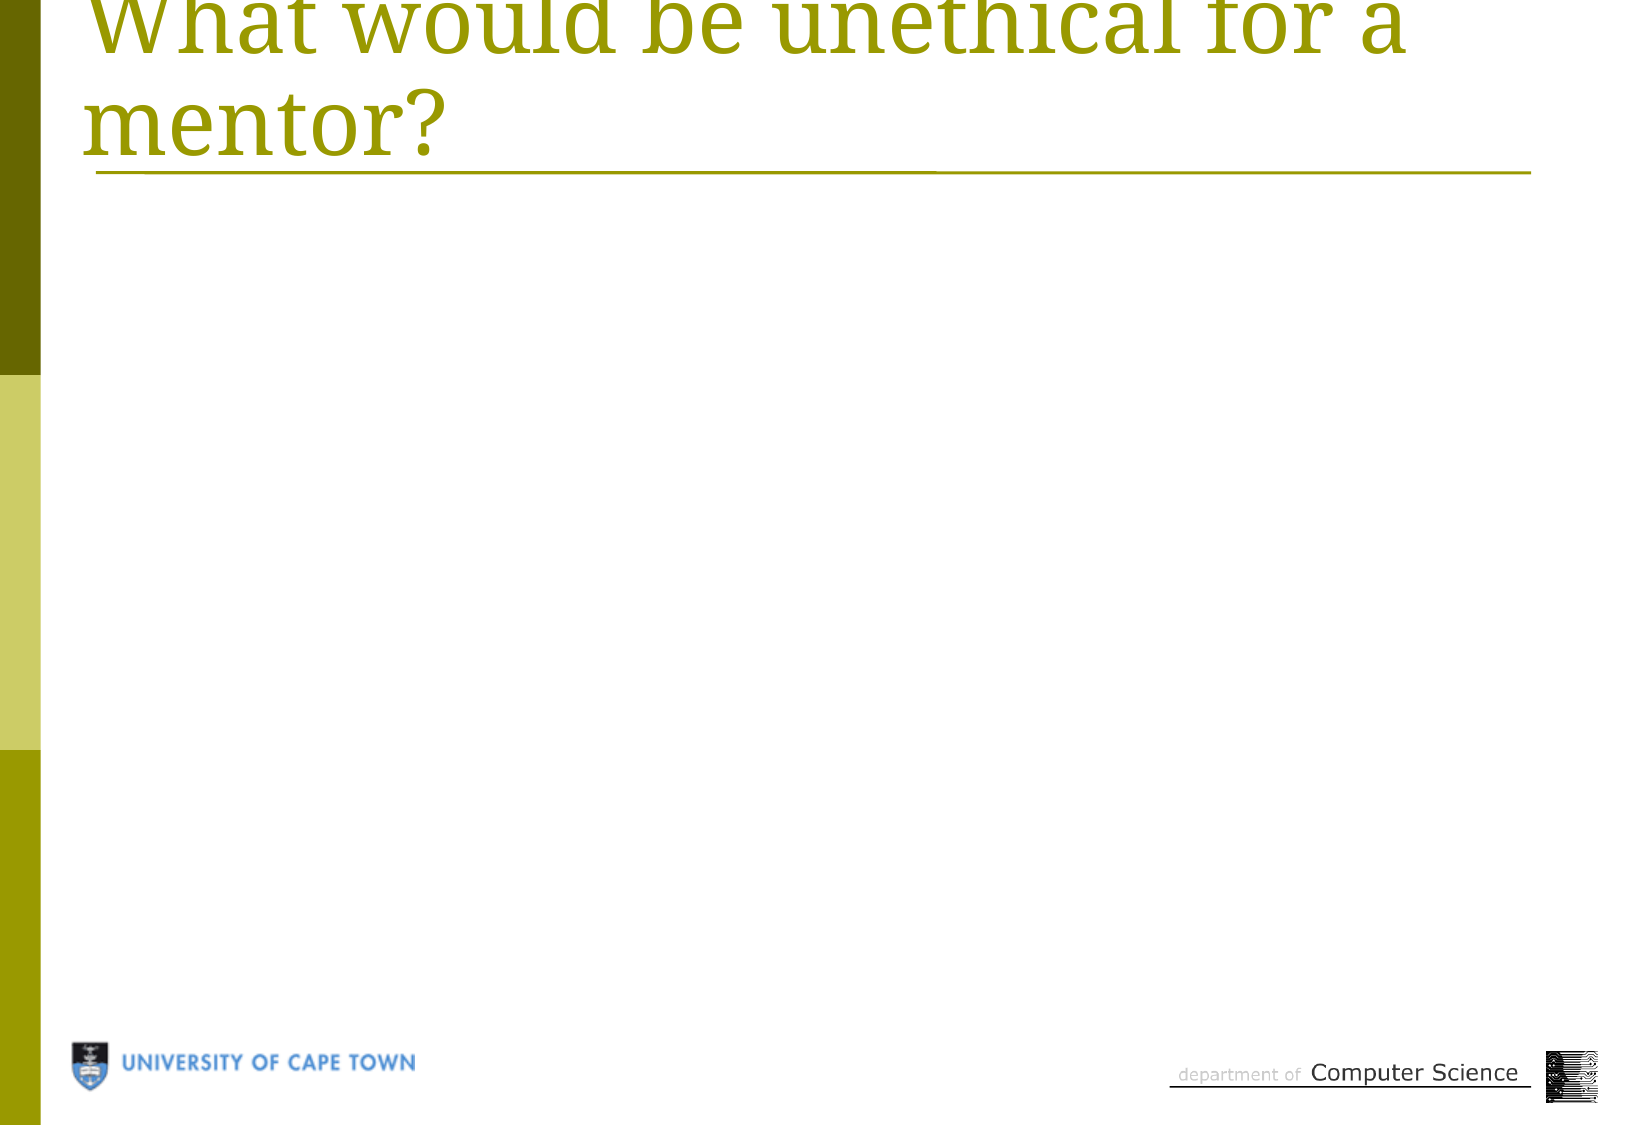

# What would be unethical for a mentor?